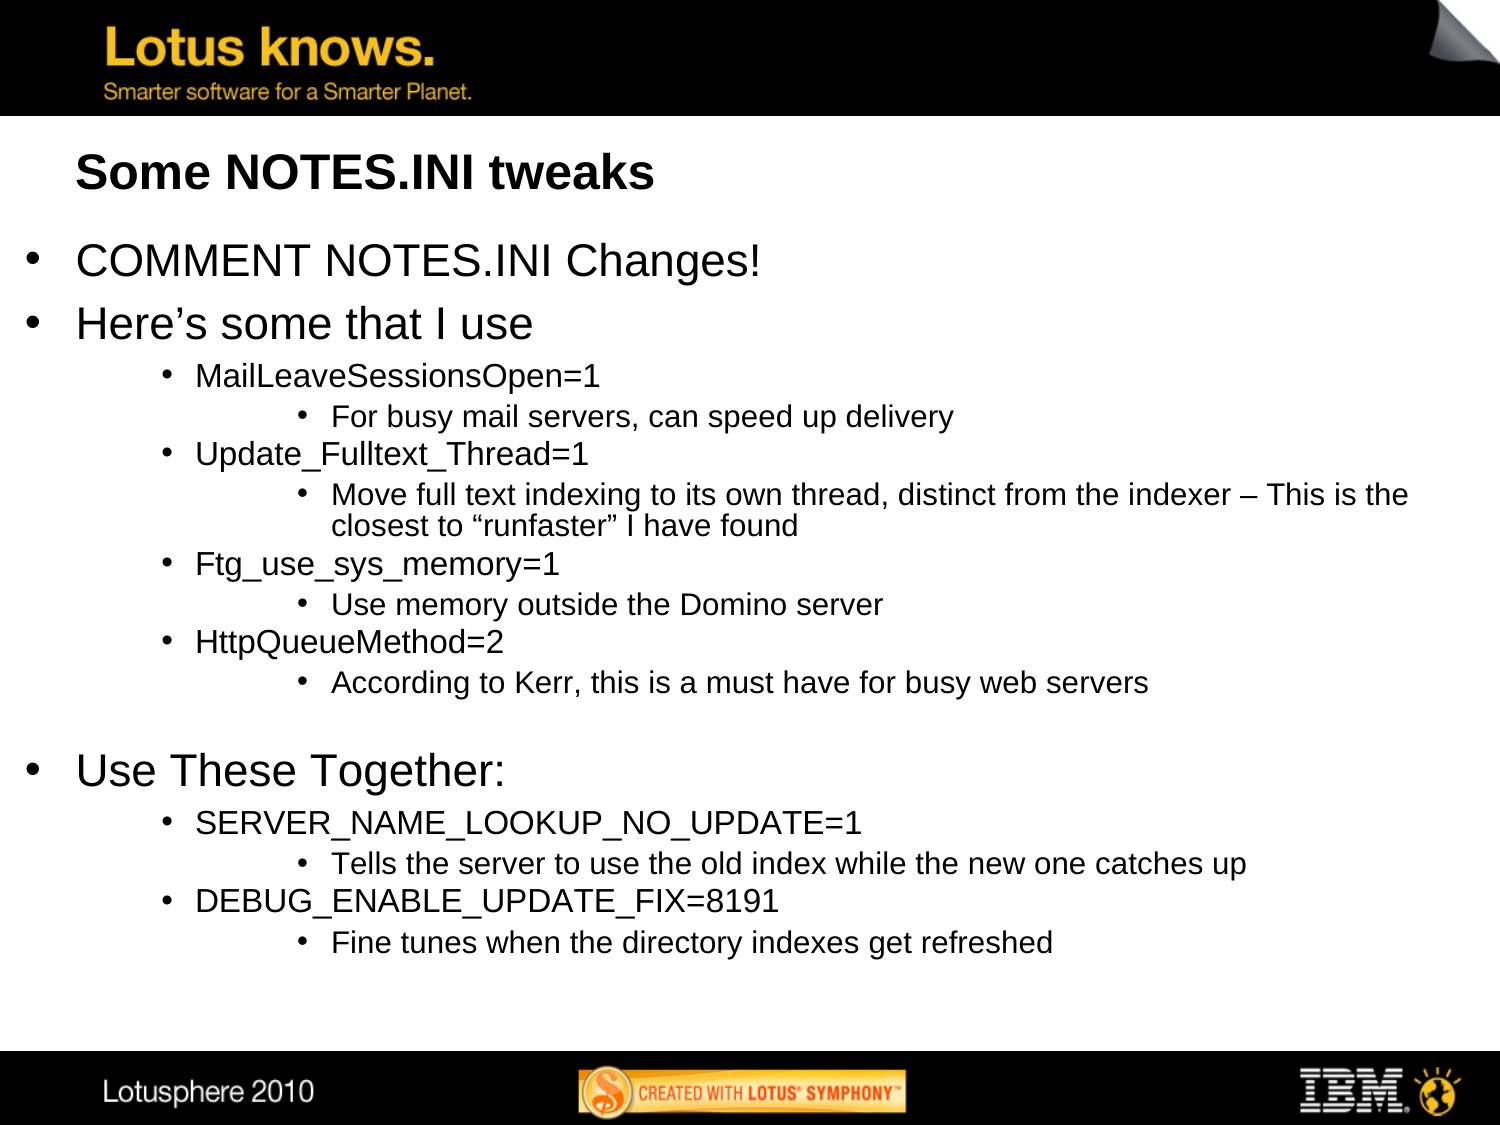

# Some NOTES.INI tweaks
COMMENT NOTES.INI Changes!
Here’s some that I use
MailLeaveSessionsOpen=1
For busy mail servers, can speed up delivery
Update_Fulltext_Thread=1
Move full text indexing to its own thread, distinct from the indexer – This is the closest to “runfaster” I have found
Ftg_use_sys_memory=1
Use memory outside the Domino server
HttpQueueMethod=2
According to Kerr, this is a must have for busy web servers
Use These Together:
SERVER_NAME_LOOKUP_NO_UPDATE=1
Tells the server to use the old index while the new one catches up
DEBUG_ENABLE_UPDATE_FIX=8191
Fine tunes when the directory indexes get refreshed